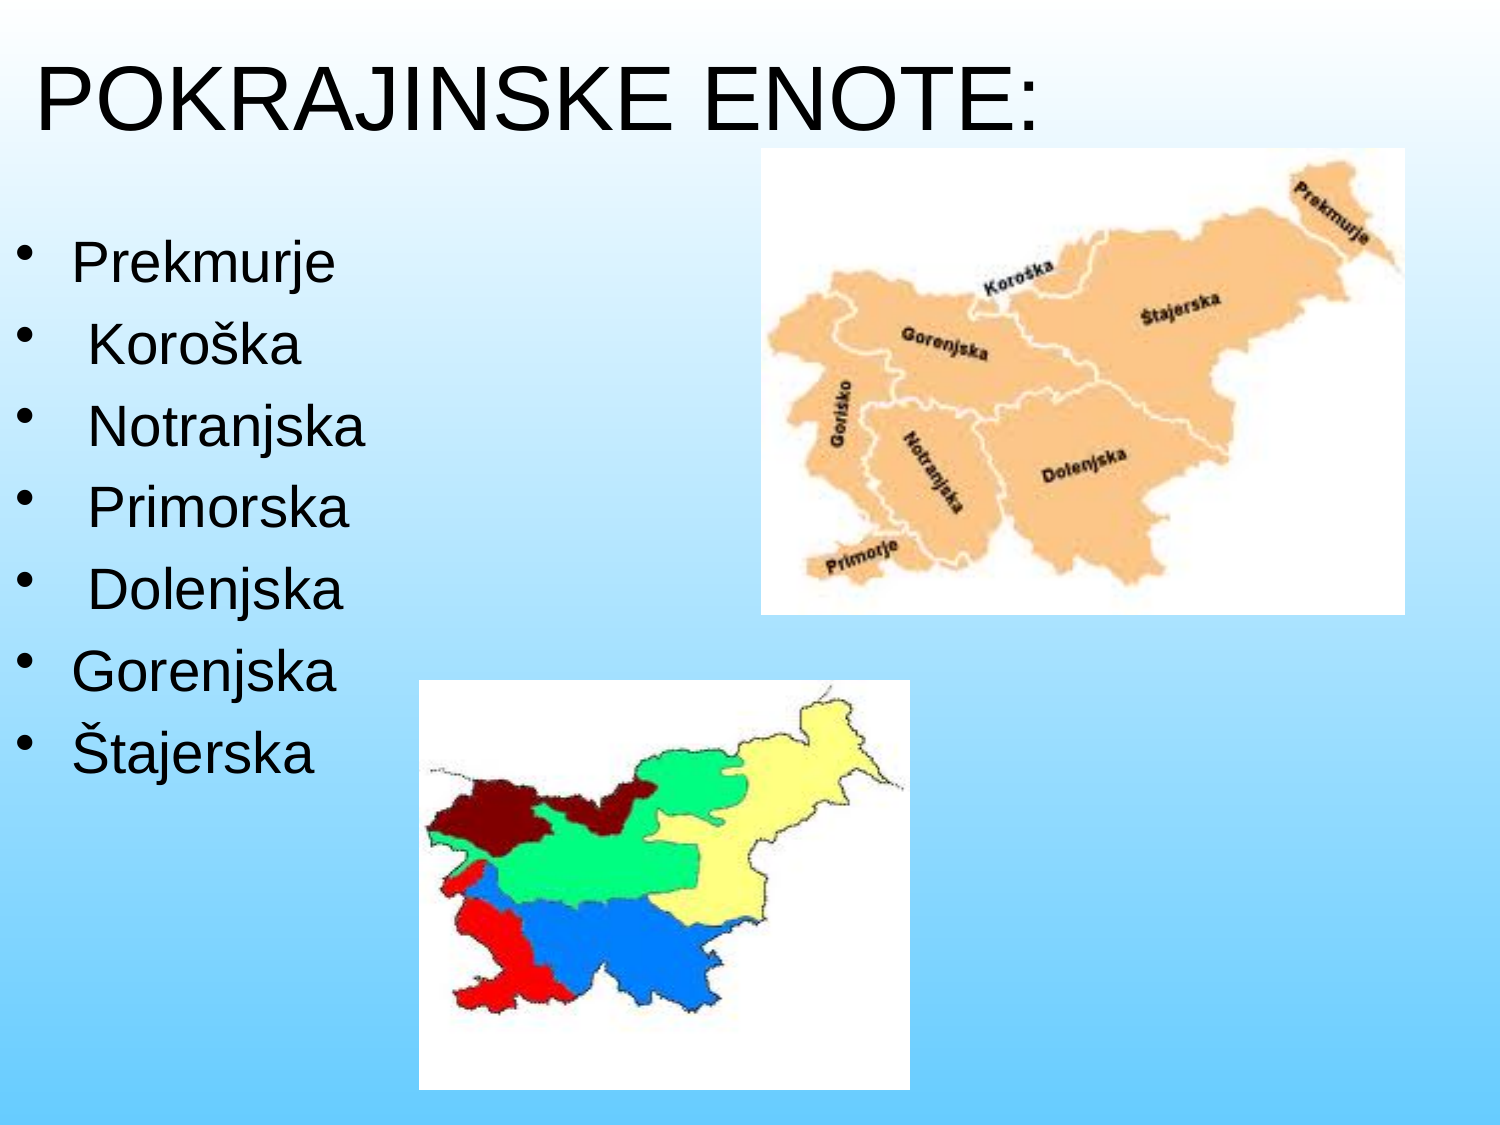

# POKRAJINSKE ENOTE:
Prekmurje
 Koroška
 Notranjska
 Primorska
 Dolenjska
Gorenjska
Štajerska